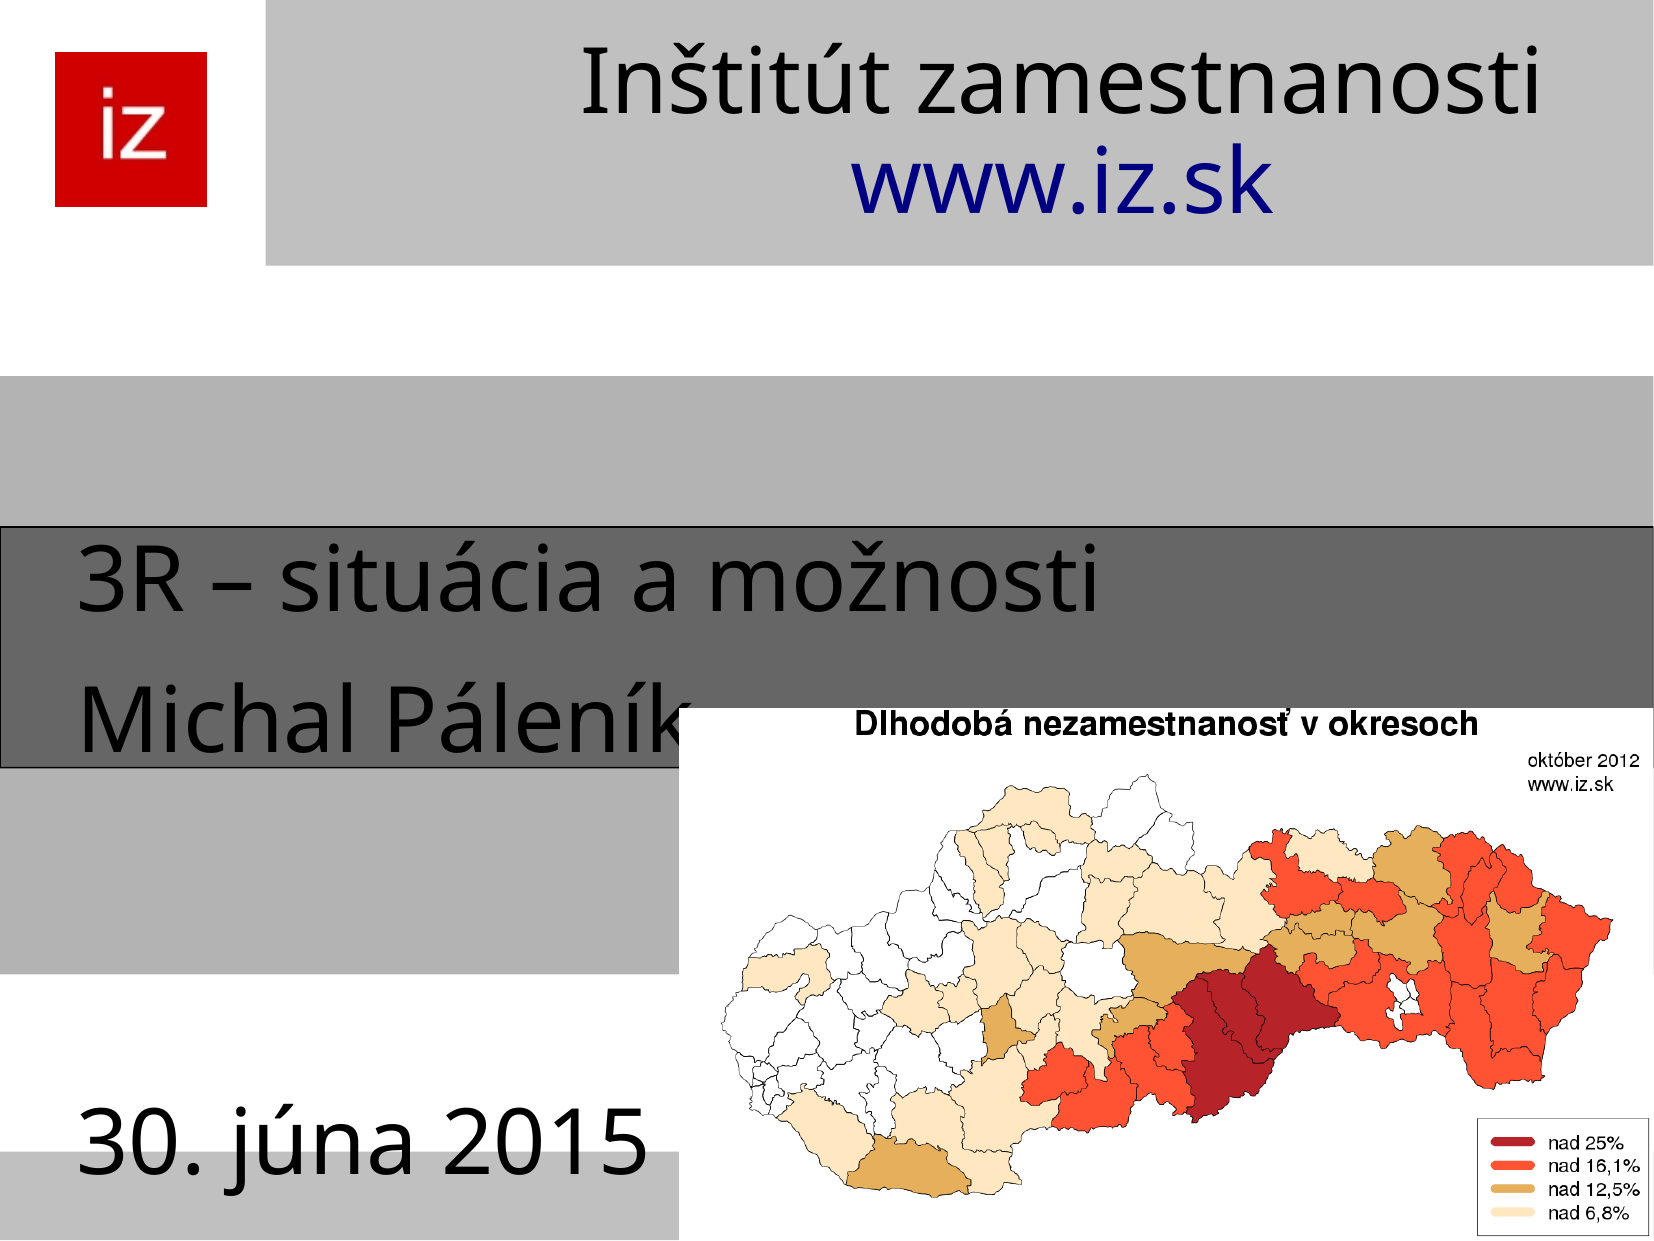

# Inštitút zamestnanosti www.iz.sk
3R – situácia a možnosti
Michal Páleník
30. júna 2015
Tornaľa